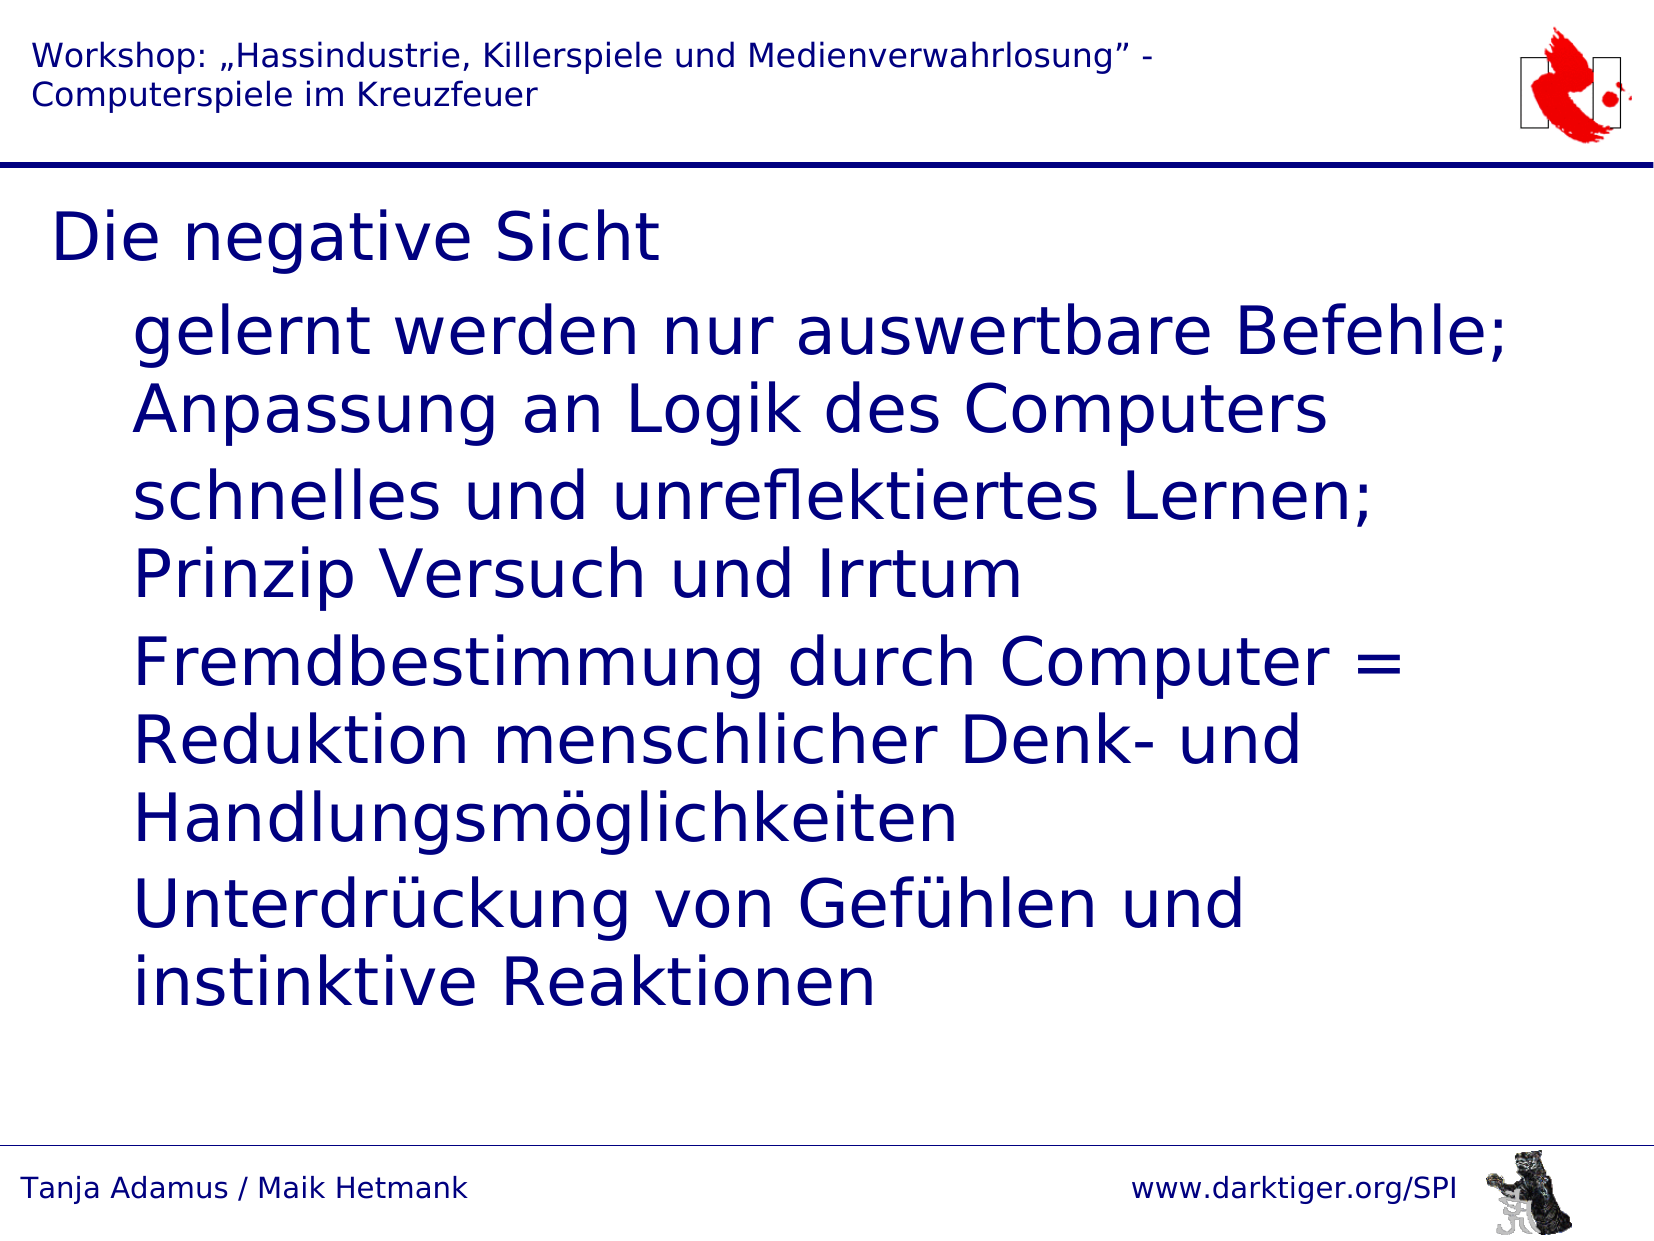

Workshop: „Hassindustrie, Killerspiele und Medienverwahrlosung” - Computerspiele im Kreuzfeuer
Die negative Sicht
gelernt werden nur auswertbare Befehle; Anpassung an Logik des Computers
schnelles und unreflektiertes Lernen; Prinzip Versuch und Irrtum
Fremdbestimmung durch Computer = Reduktion menschlicher Denk- und Handlungsmöglichkeiten
Unterdrückung von Gefühlen und instinktive Reaktionen